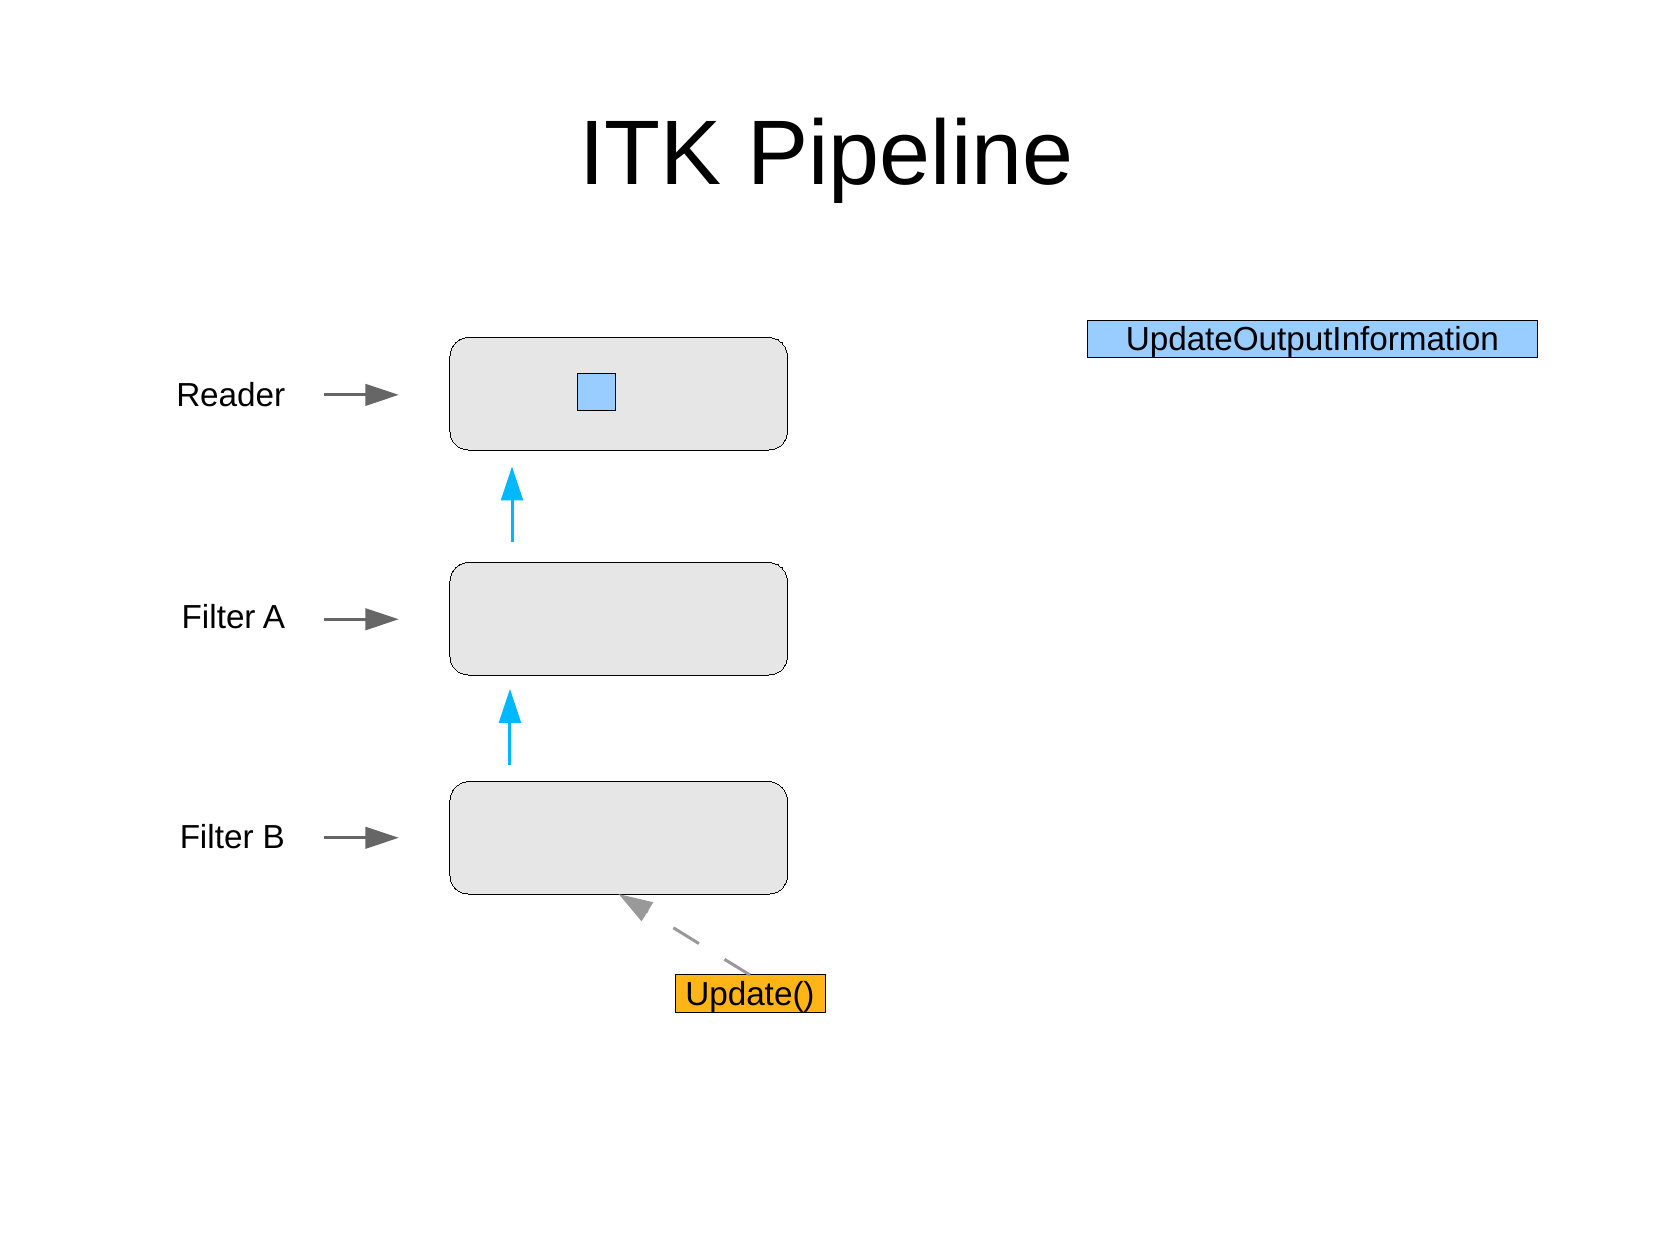

# ITK Pipeline
UpdateOutputInformation
Reader
Filter A
Filter B
Update()